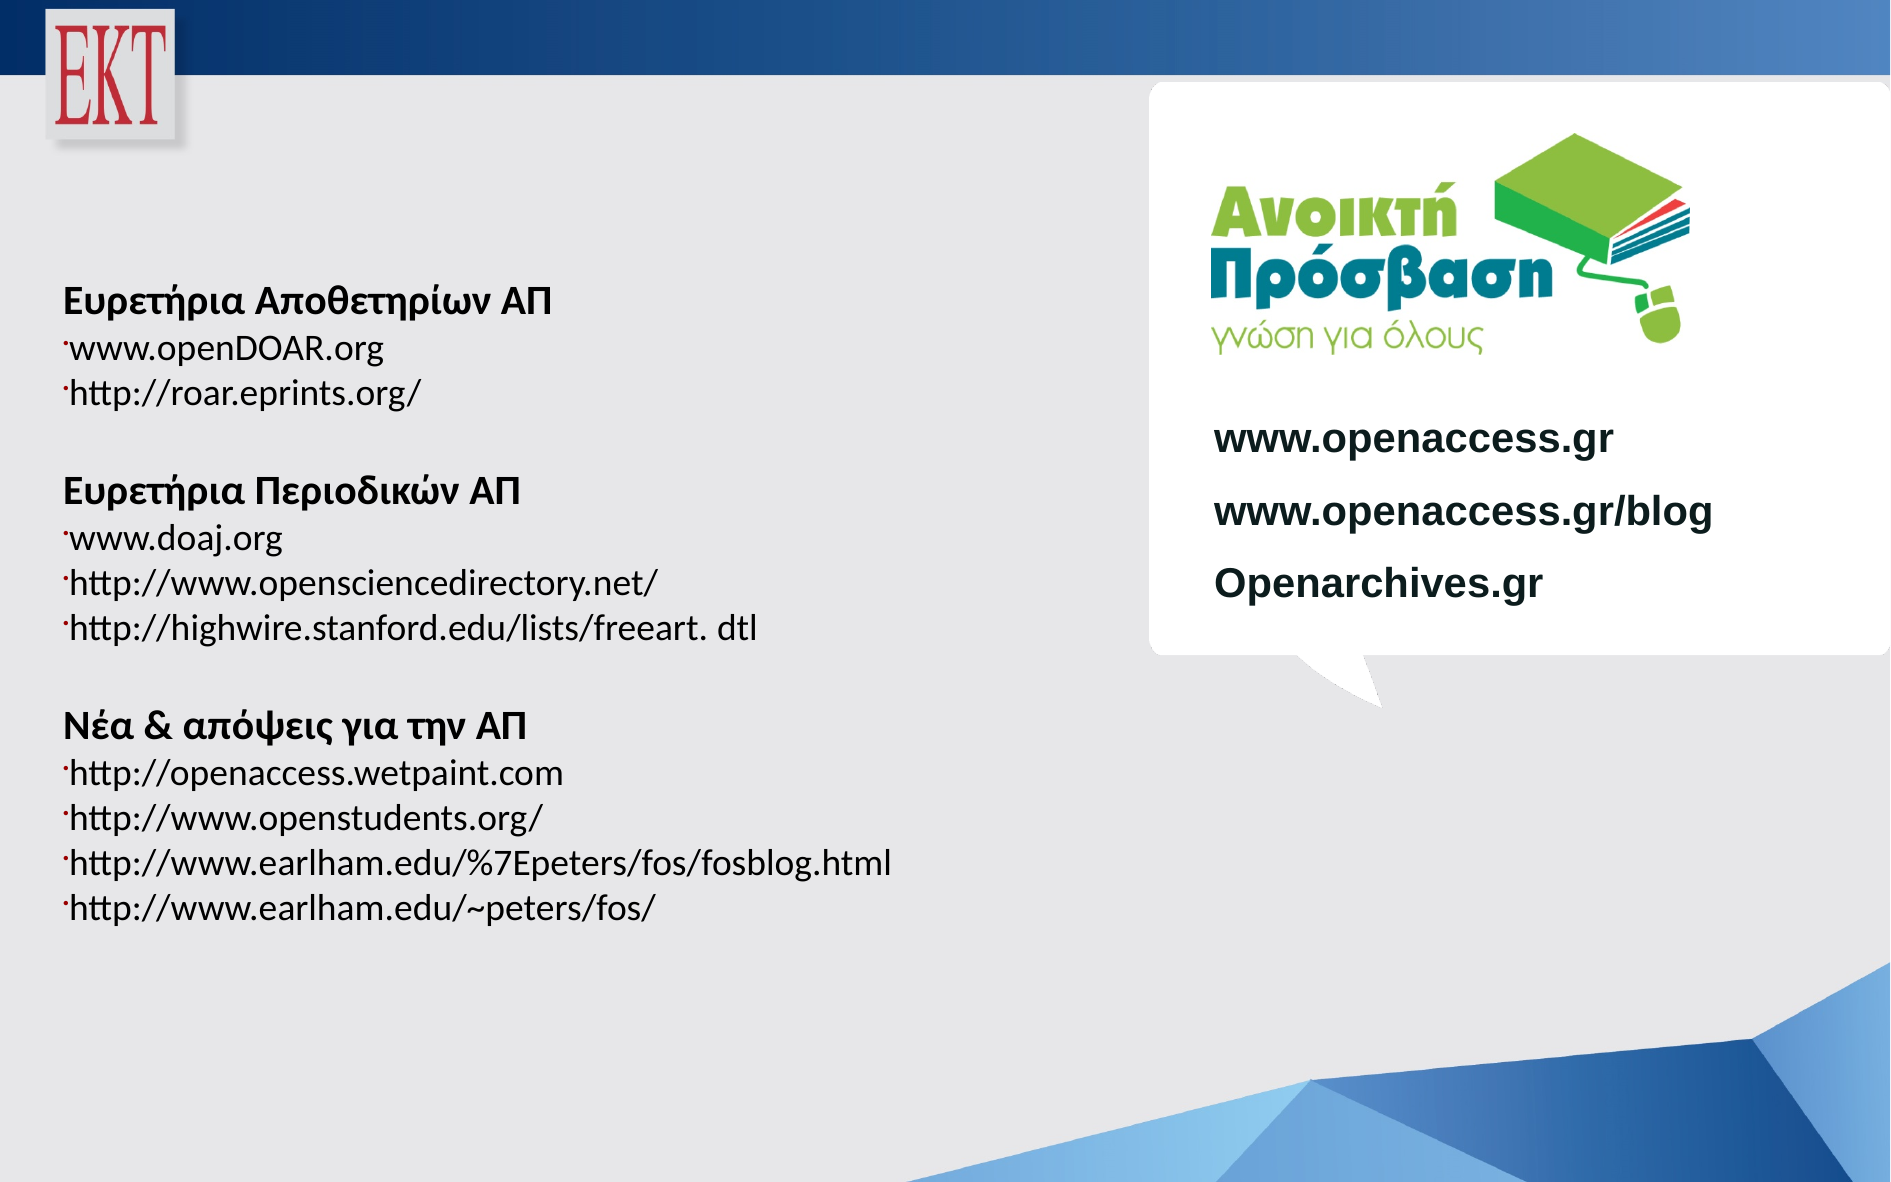

www.openaccess.gr
www.openaccess.gr/blog
Openarchives.gr
Ευρετήρια Αποθετηρίων ΑΠ
www.openDOAR.org
http://roar.eprints.org/
Ευρετήρια Περιοδικών ΑΠ
www.doaj.org
http://www.opensciencedirectory.net/
http://highwire.stanford.edu/lists/freeart. dtl
Nέα & απόψεις για την ΑΠ
http://openaccess.wetpaint.com
http://www.openstudents.org/
http://www.earlham.edu/%7Epeters/fos/fosblog.html
http://www.earlham.edu/~peters/fos/